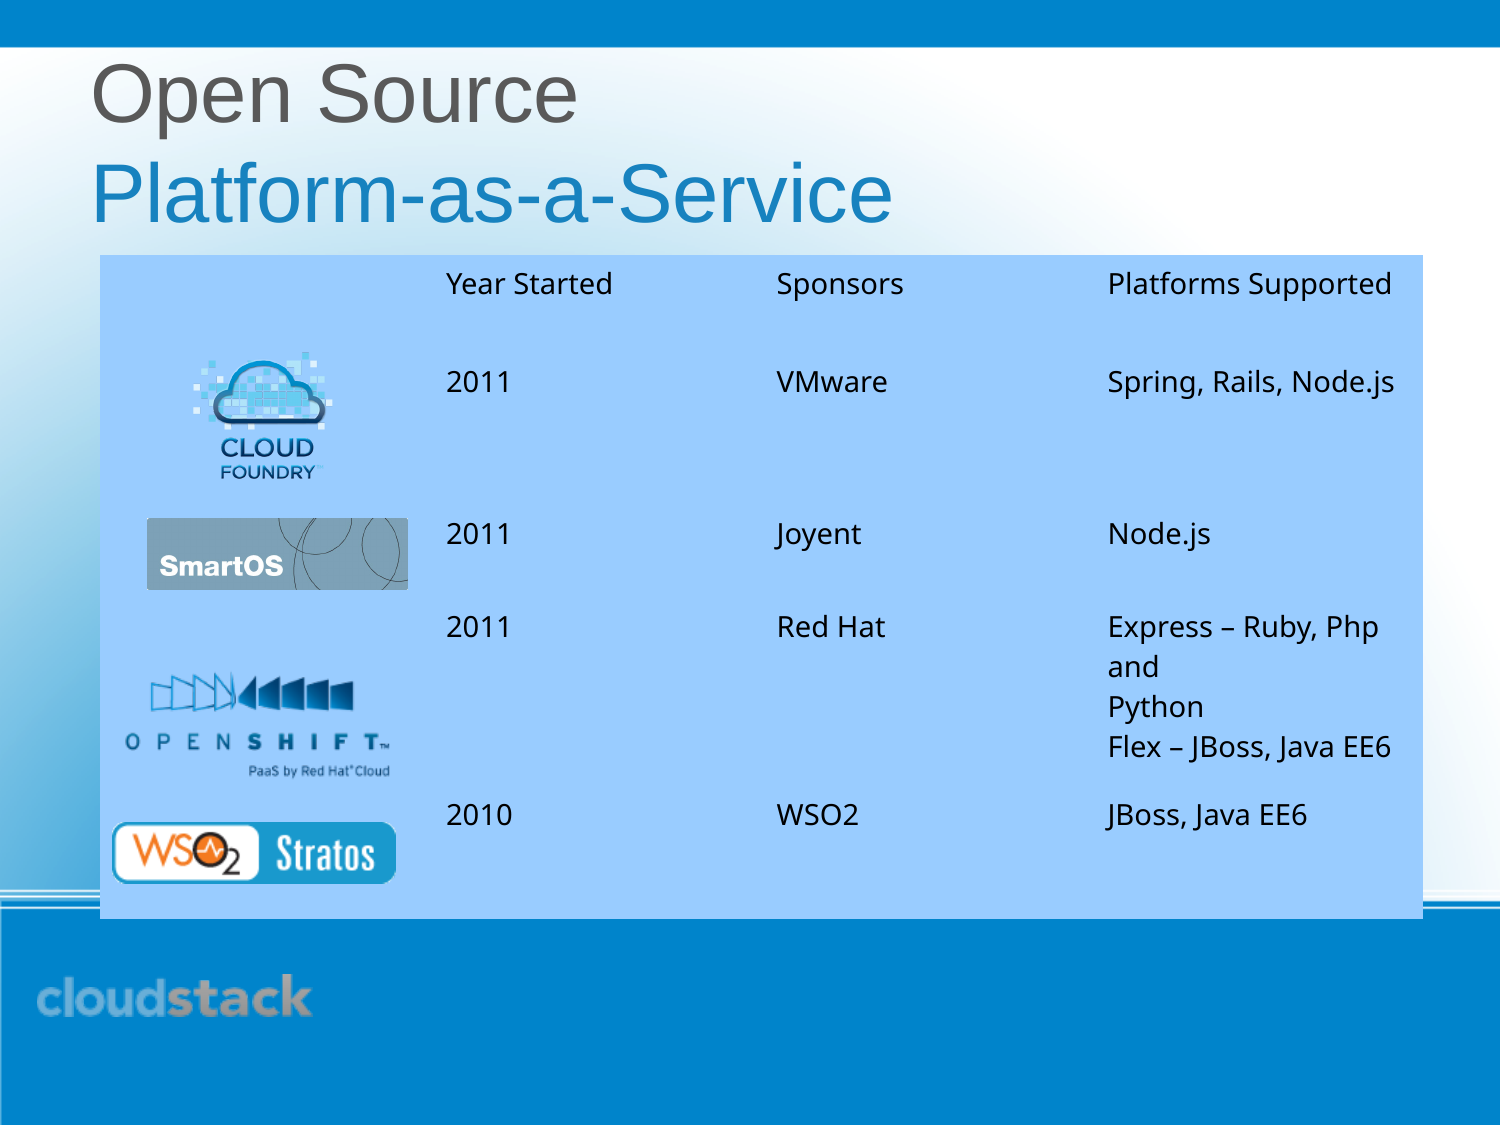

# Open Source Platform-as-a-Service
| | Year Started | Sponsors | Platforms Supported |
| --- | --- | --- | --- |
| | 2011 | VMware | Spring, Rails, Node.js |
| | 2011 | Joyent | Node.js |
| | 2011 | Red Hat | Express – Ruby, Php and Python Flex – JBoss, Java EE6 |
| | 2010 | WSO2 | JBoss, Java EE6 |